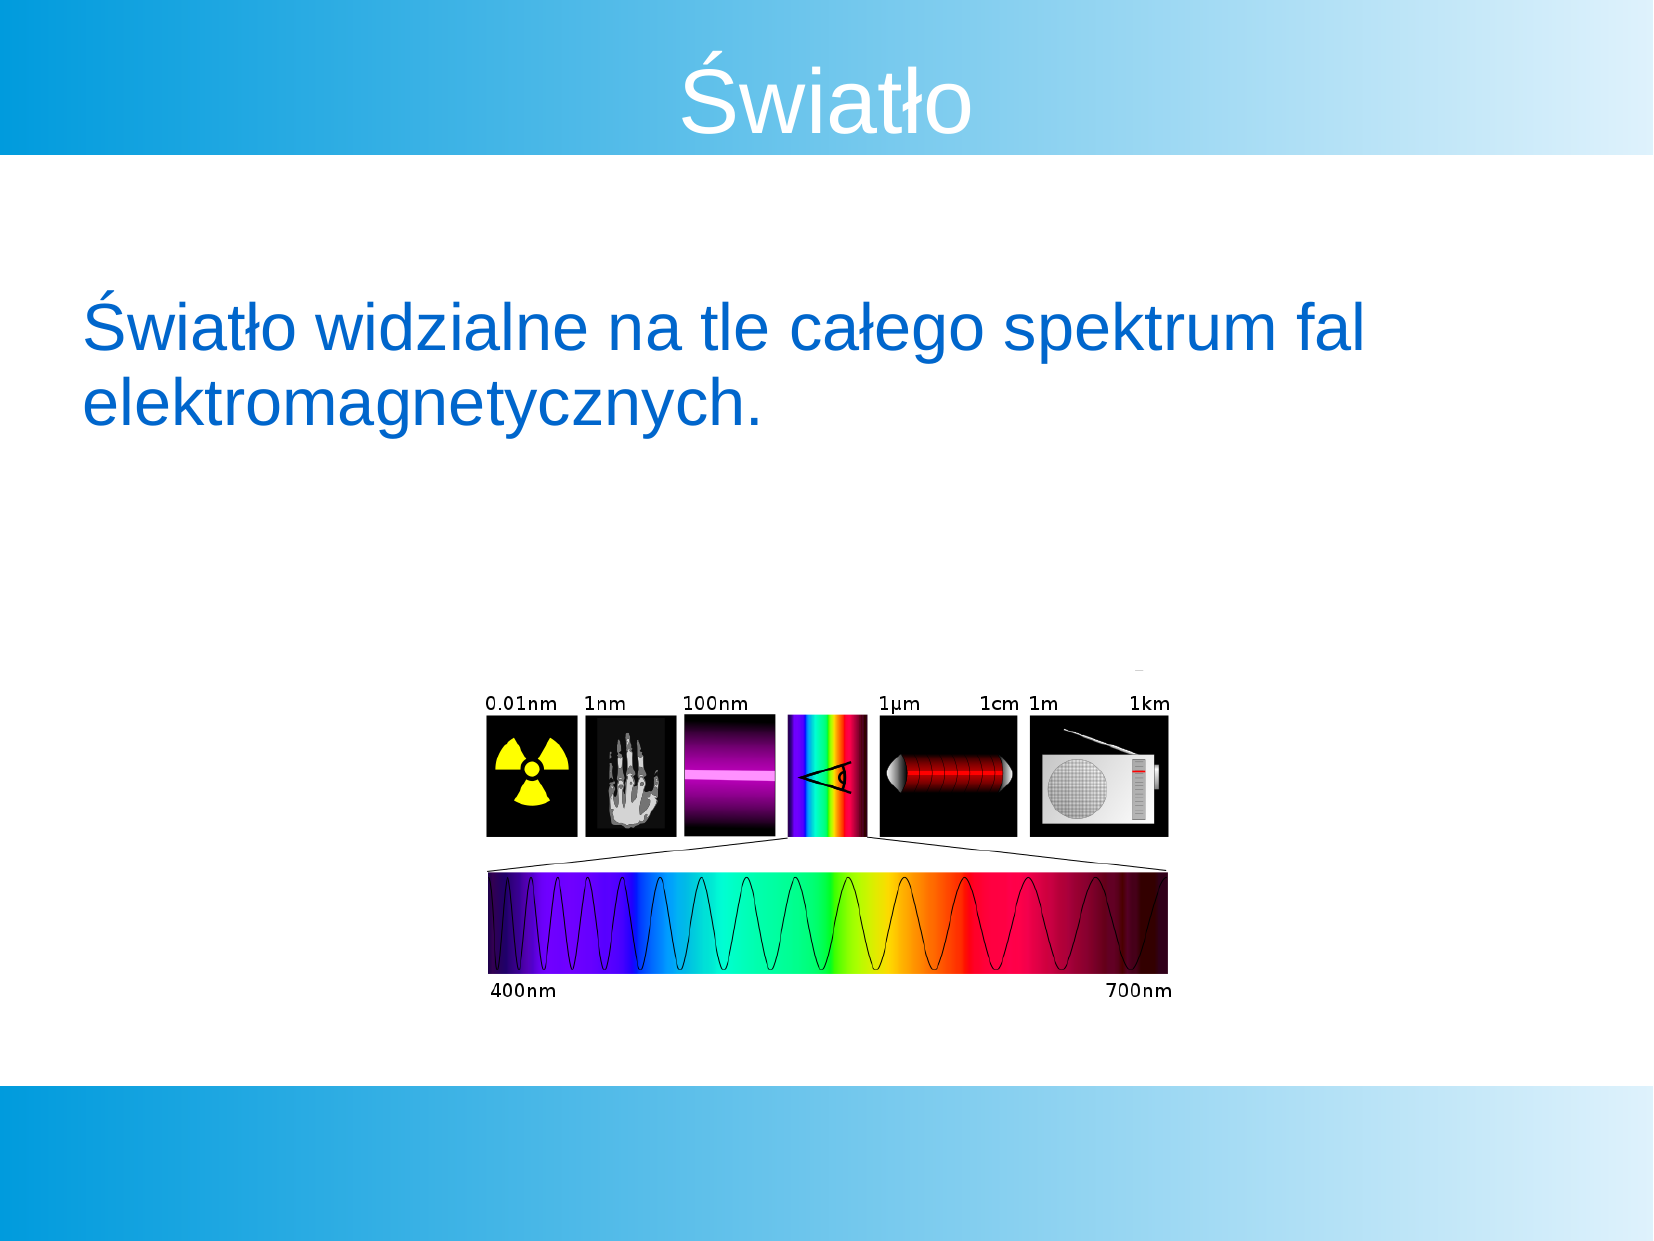

# Światło
Światło widzialne na tle całego spektrum fal elektromagnetycznych.